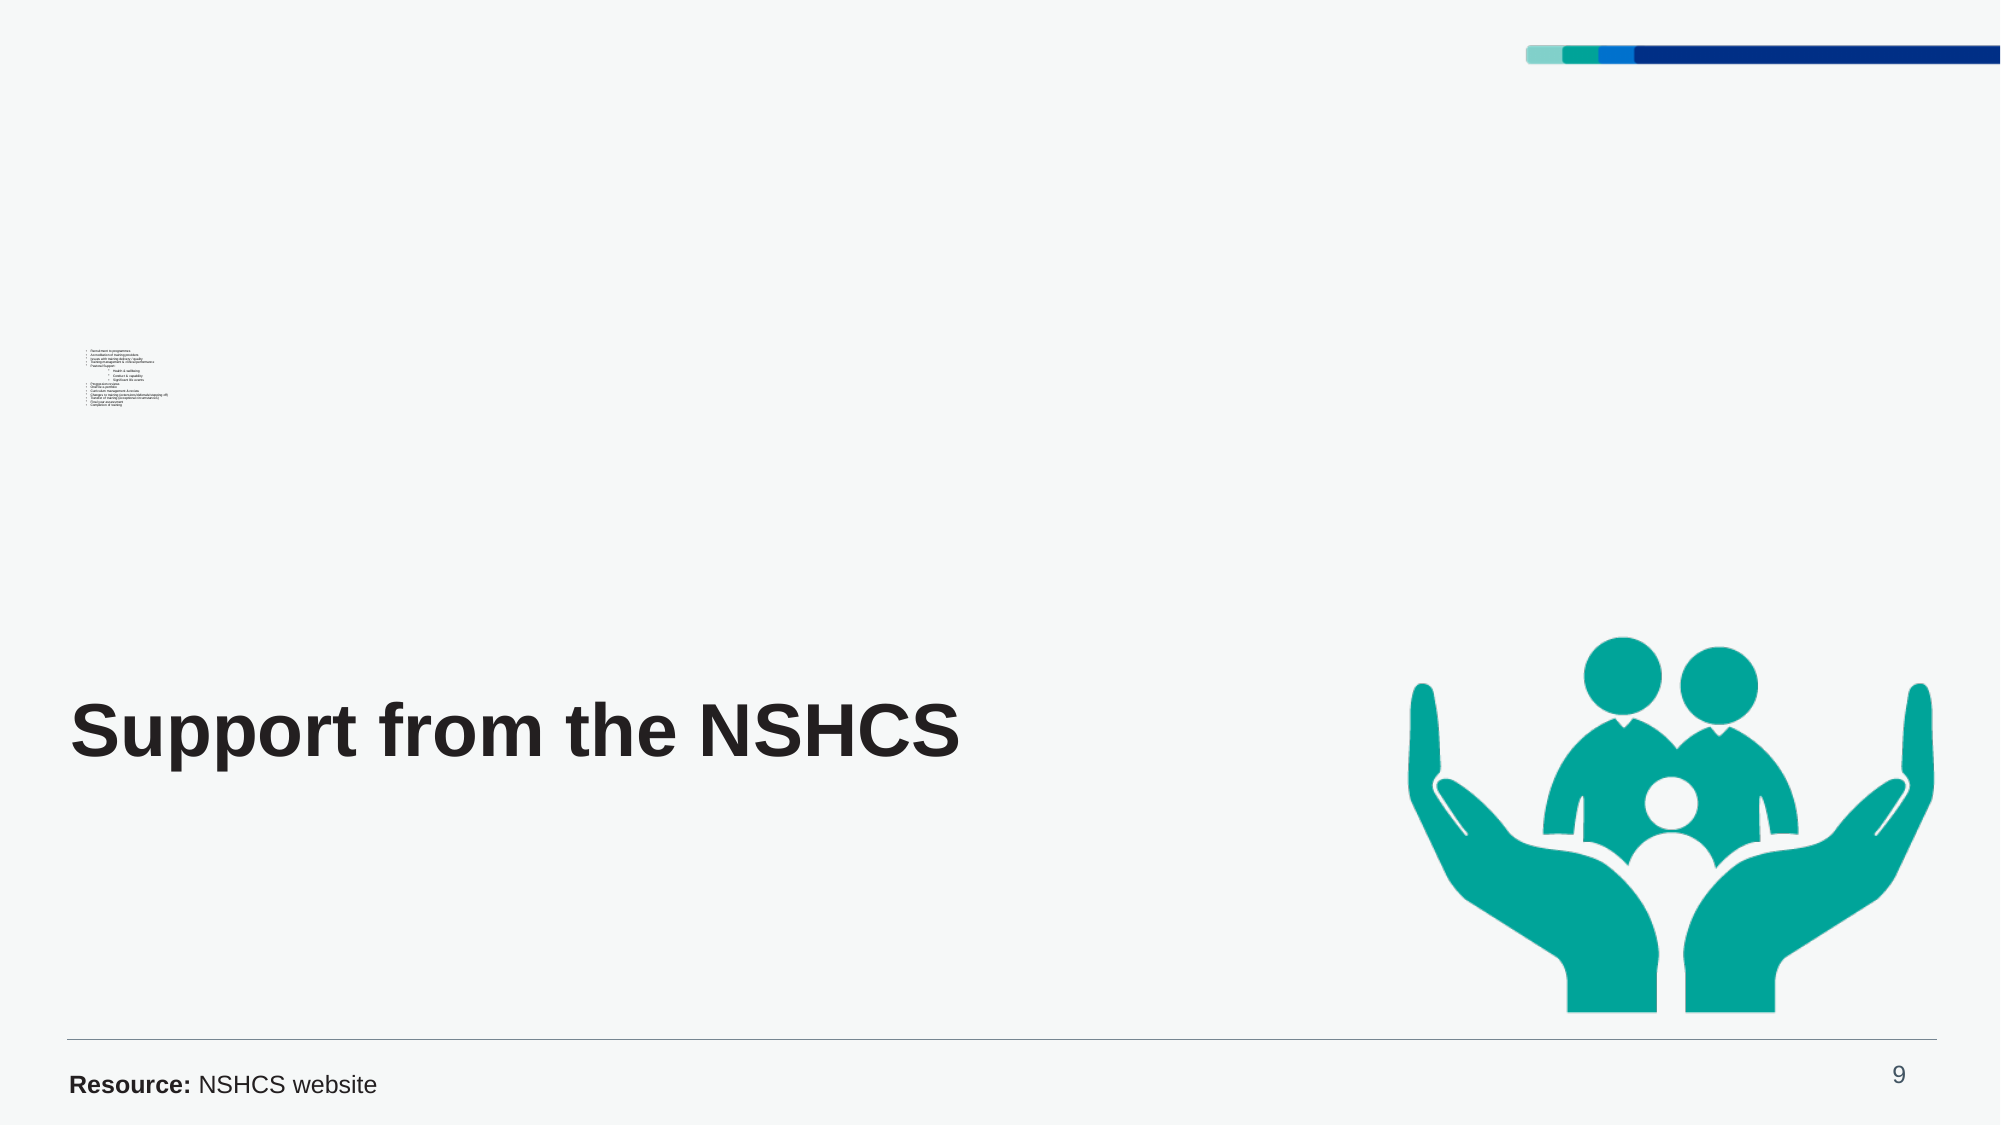

# Recruitment to programmes
Accreditation of training providers
Issues with training delivery / quality
Training management & clinical performance
Pastoral Support:
Health & wellbeing
Conduct & capability
Significant life events
Progression reviews
OneFile e-portfolio
Curriculum management & review
Changes to training (extensions/deferrals/stepping off)
Transfer of training (exceptional circumstances)
Final year assessment
Completion of training
Support from the NSHCS
Resource: NSHCS website